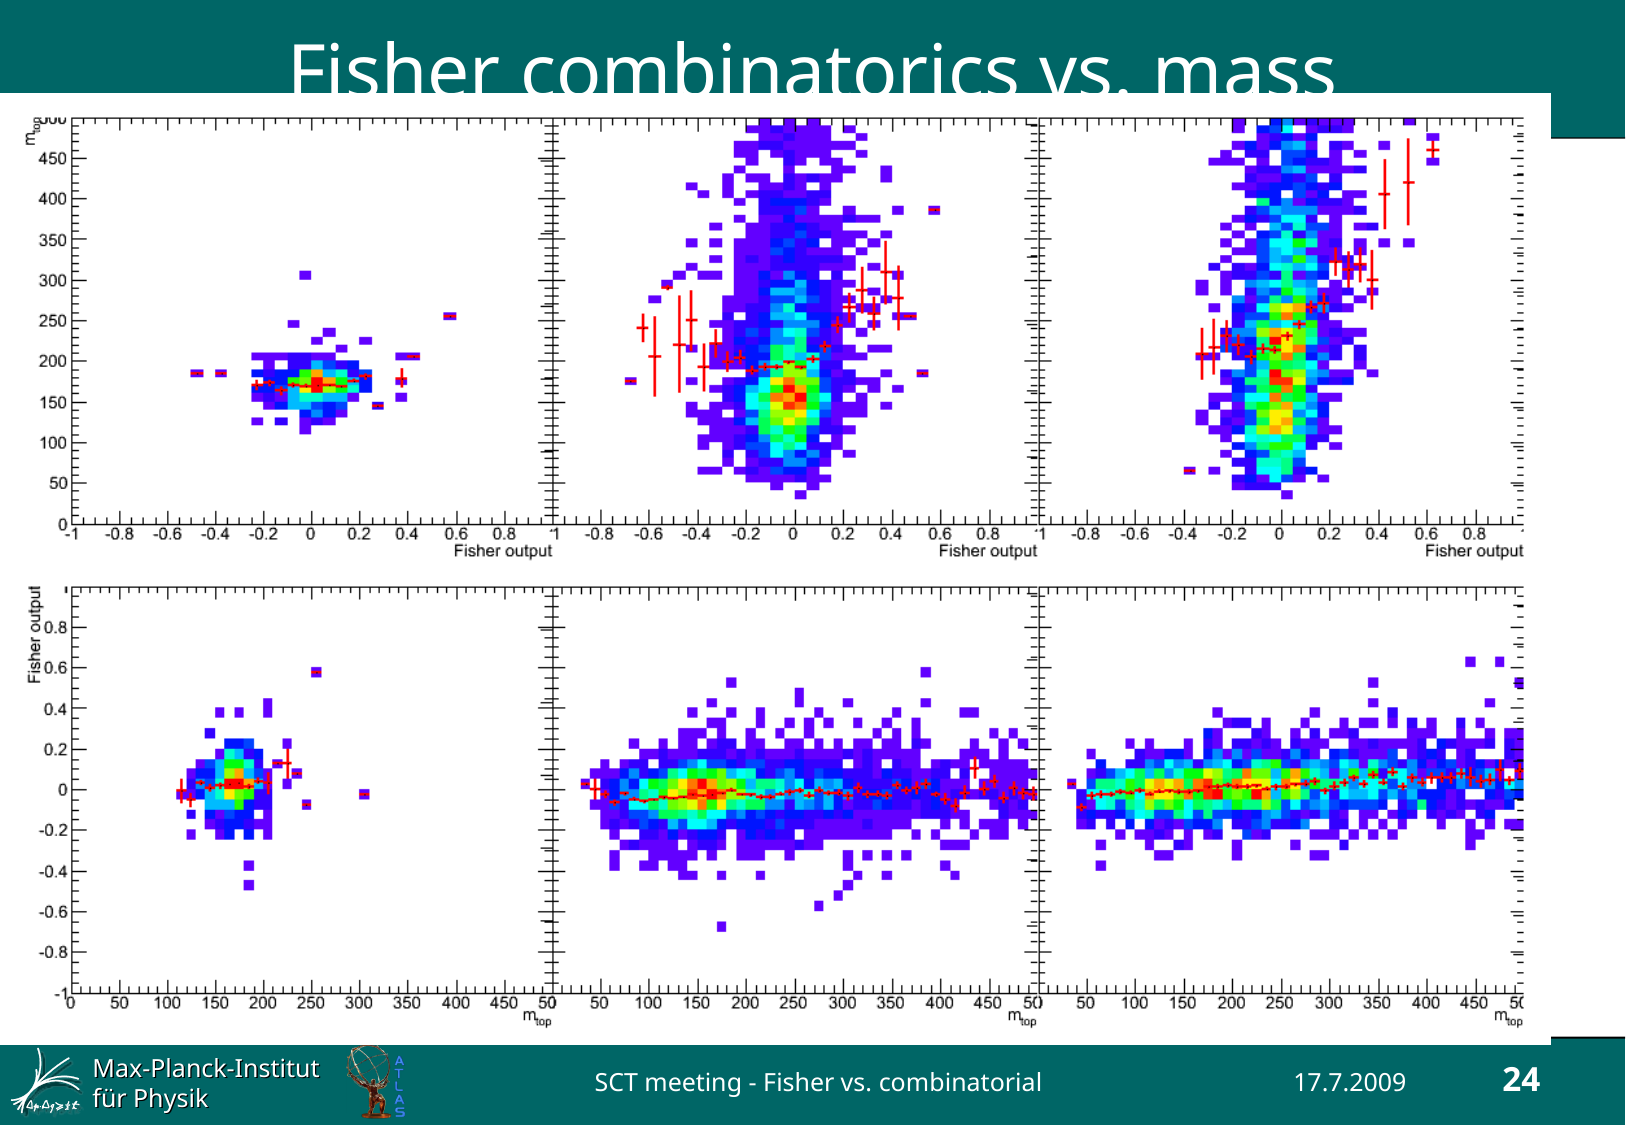

# Fisher combinatorics vs. mass
SCT meeting - Fisher vs. combinatorial
17.7.2009